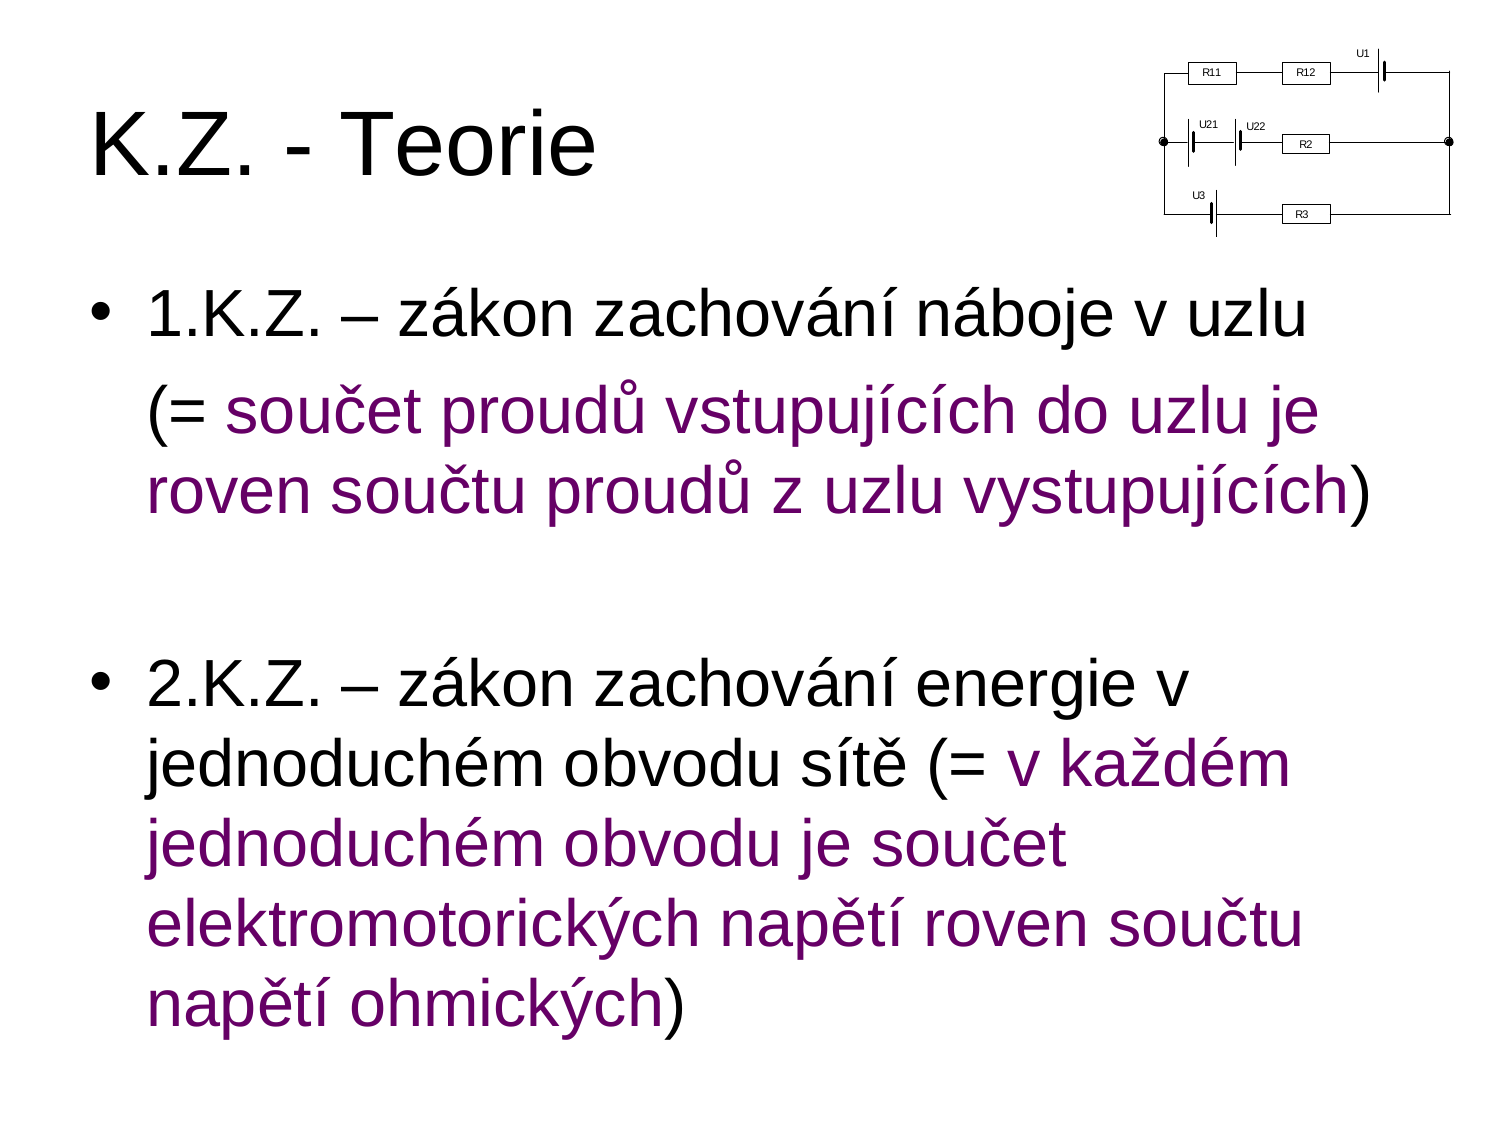

# K.Z. - Teorie
1.K.Z. – zákon zachování náboje v uzlu
	(= součet proudů vstupujících do uzlu je roven součtu proudů z uzlu vystupujících)
2.K.Z. – zákon zachování energie v jednoduchém obvodu sítě (= v každém jednoduchém obvodu je součet elektromotorických napětí roven součtu napětí ohmických)